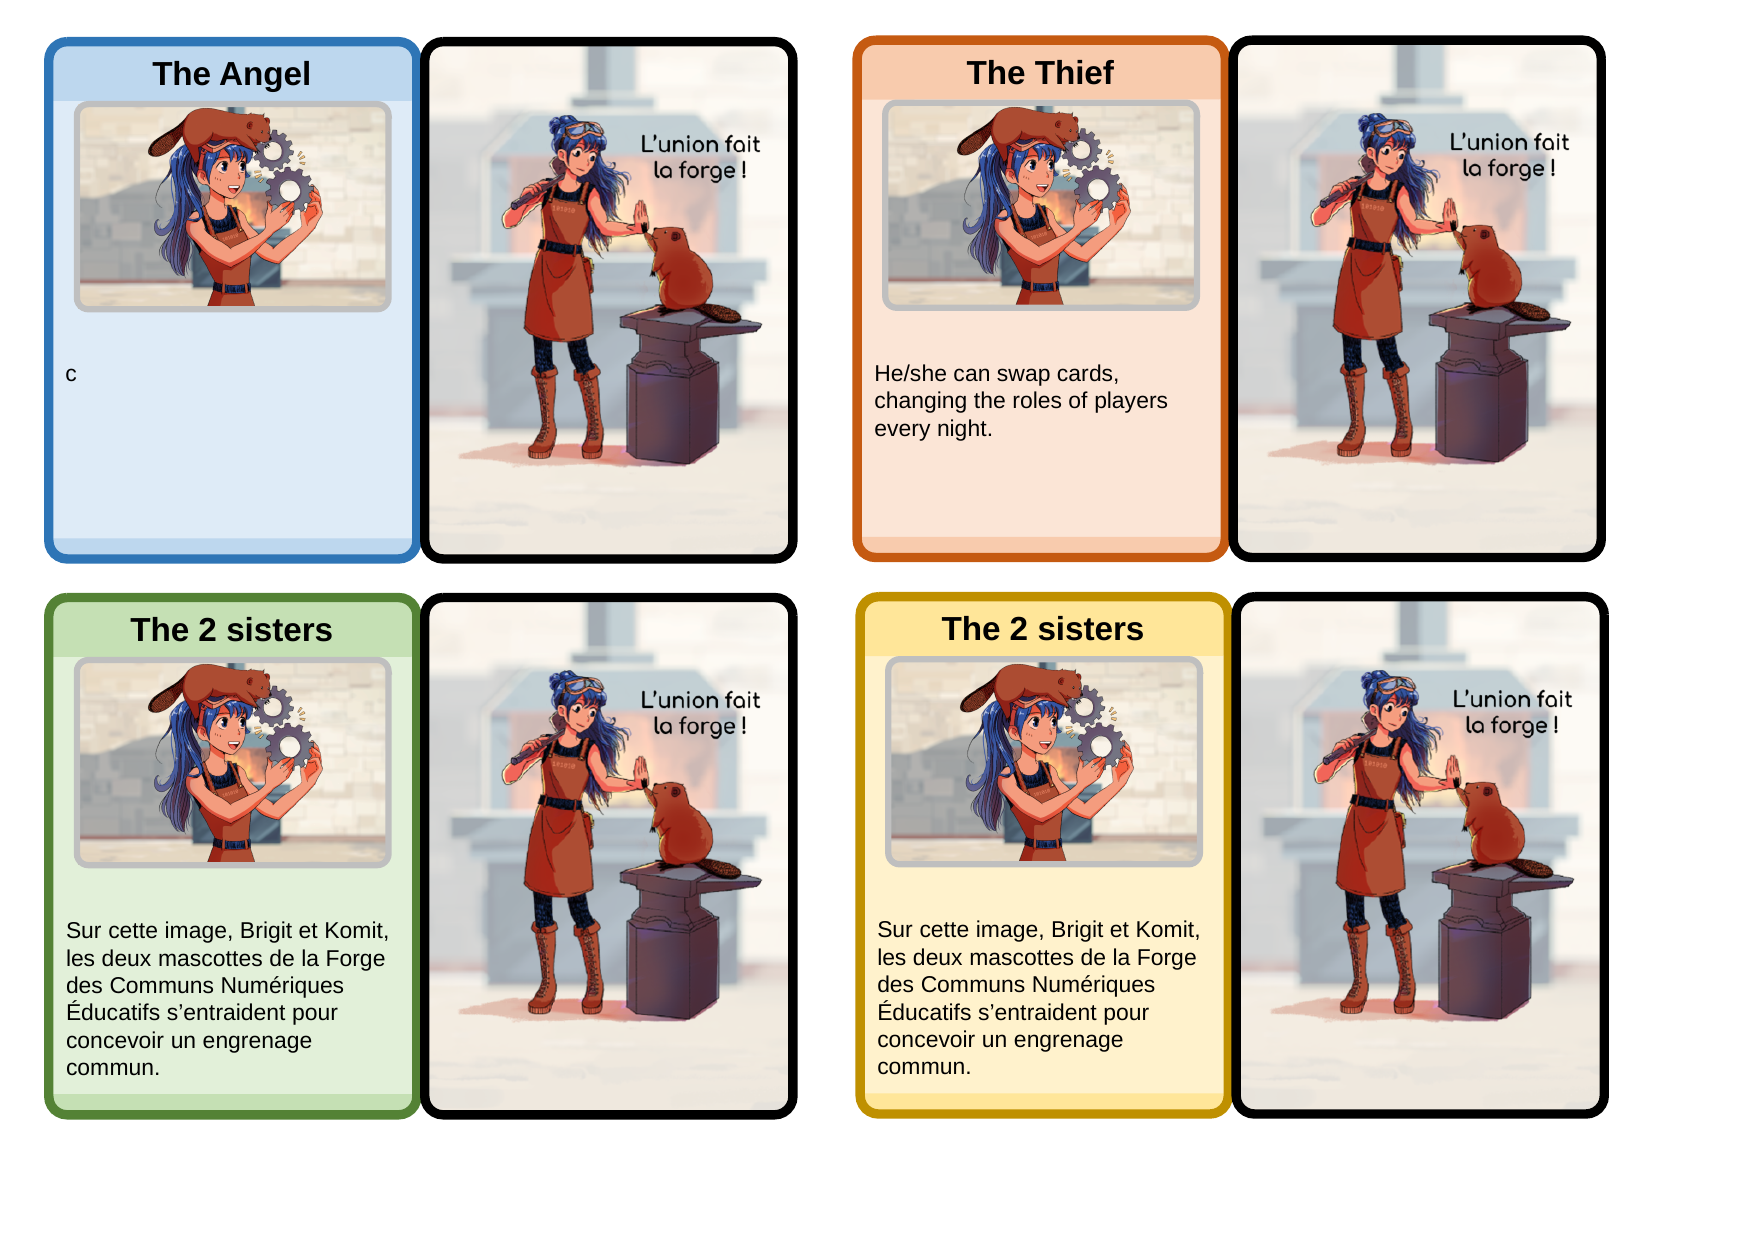

The Thief
The Angel
c
He/she can swap cards, changing the roles of players every night.
The 2 sisters
The 2 sisters
Sur cette image, Brigit et Komit, les deux mascottes de la Forge des Communs Numériques Éducatifs s’entraident pour concevoir un engrenage commun.
Sur cette image, Brigit et Komit, les deux mascottes de la Forge des Communs Numériques Éducatifs s’entraident pour concevoir un engrenage commun.